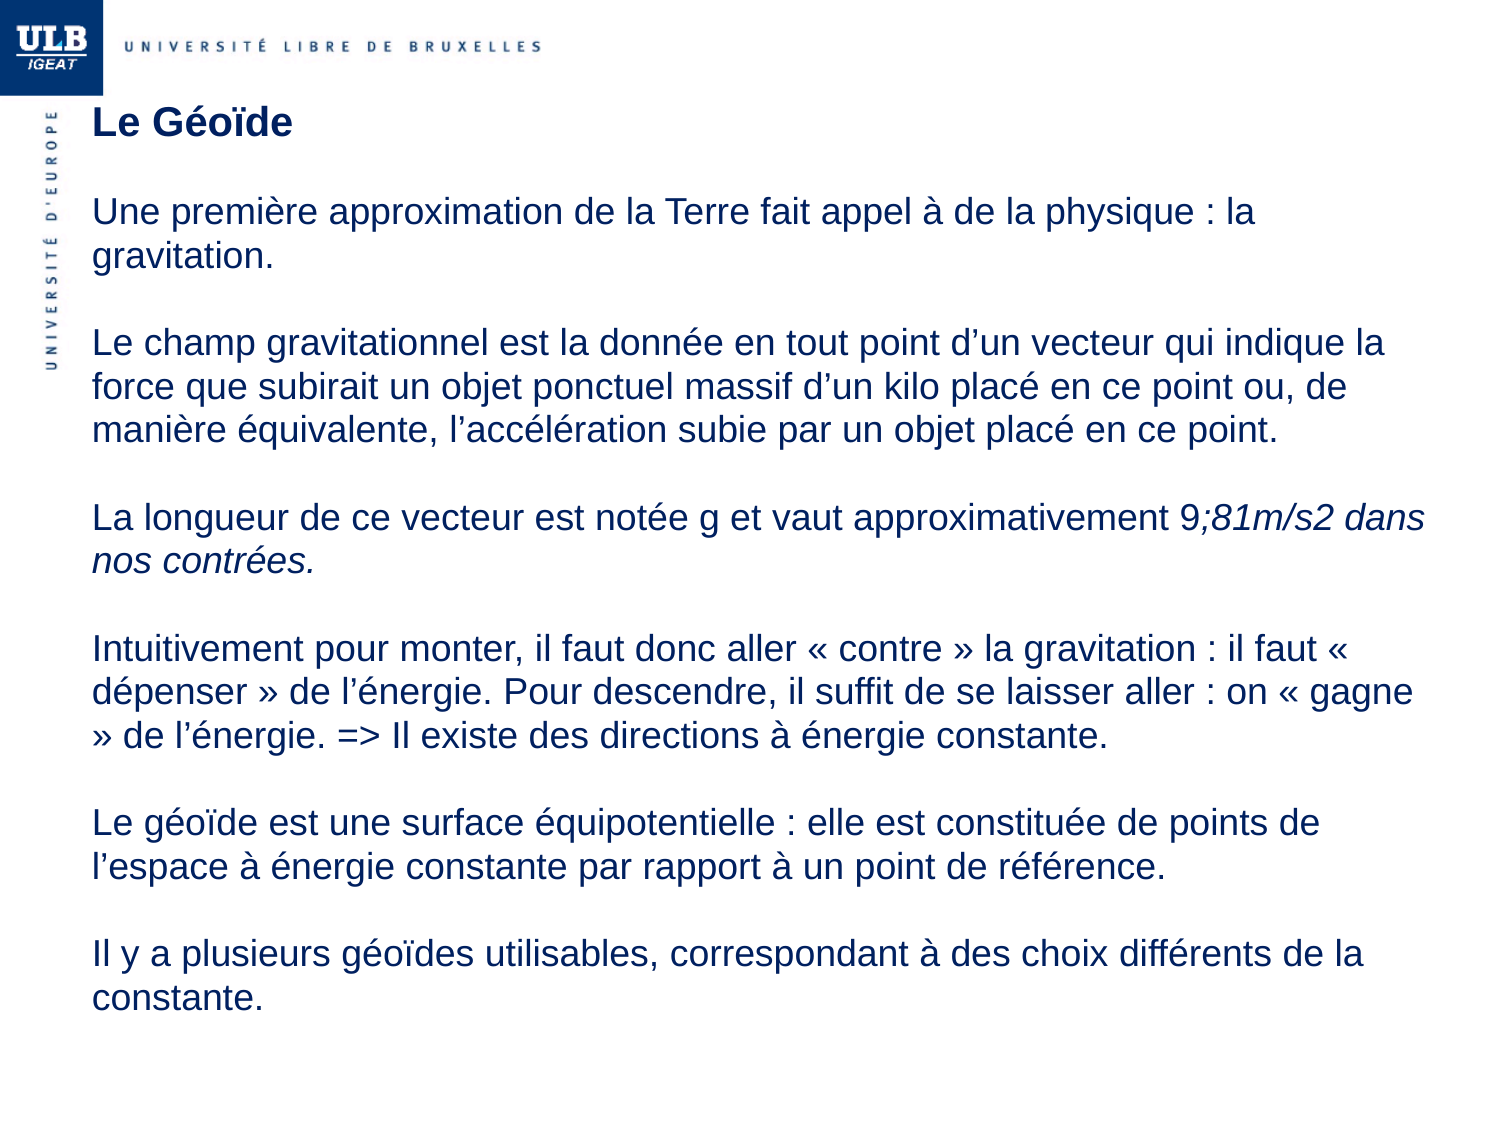

Le Géoïde
Une première approximation de la Terre fait appel à de la physique : la gravitation.
Le champ gravitationnel est la donnée en tout point d’un vecteur qui indique la force que subirait un objet ponctuel massif d’un kilo placé en ce point ou, de manière équivalente, l’accélération subie par un objet placé en ce point.
La longueur de ce vecteur est notée g et vaut approximativement 9;81m/s2 dans nos contrées.
Intuitivement pour monter, il faut donc aller « contre » la gravitation : il faut « dépenser » de l’énergie. Pour descendre, il suffit de se laisser aller : on « gagne » de l’énergie. => Il existe des directions à énergie constante.
Le géoïde est une surface équipotentielle : elle est constituée de points de l’espace à énergie constante par rapport à un point de référence.
Il y a plusieurs géoïdes utilisables, correspondant à des choix différents de la constante.